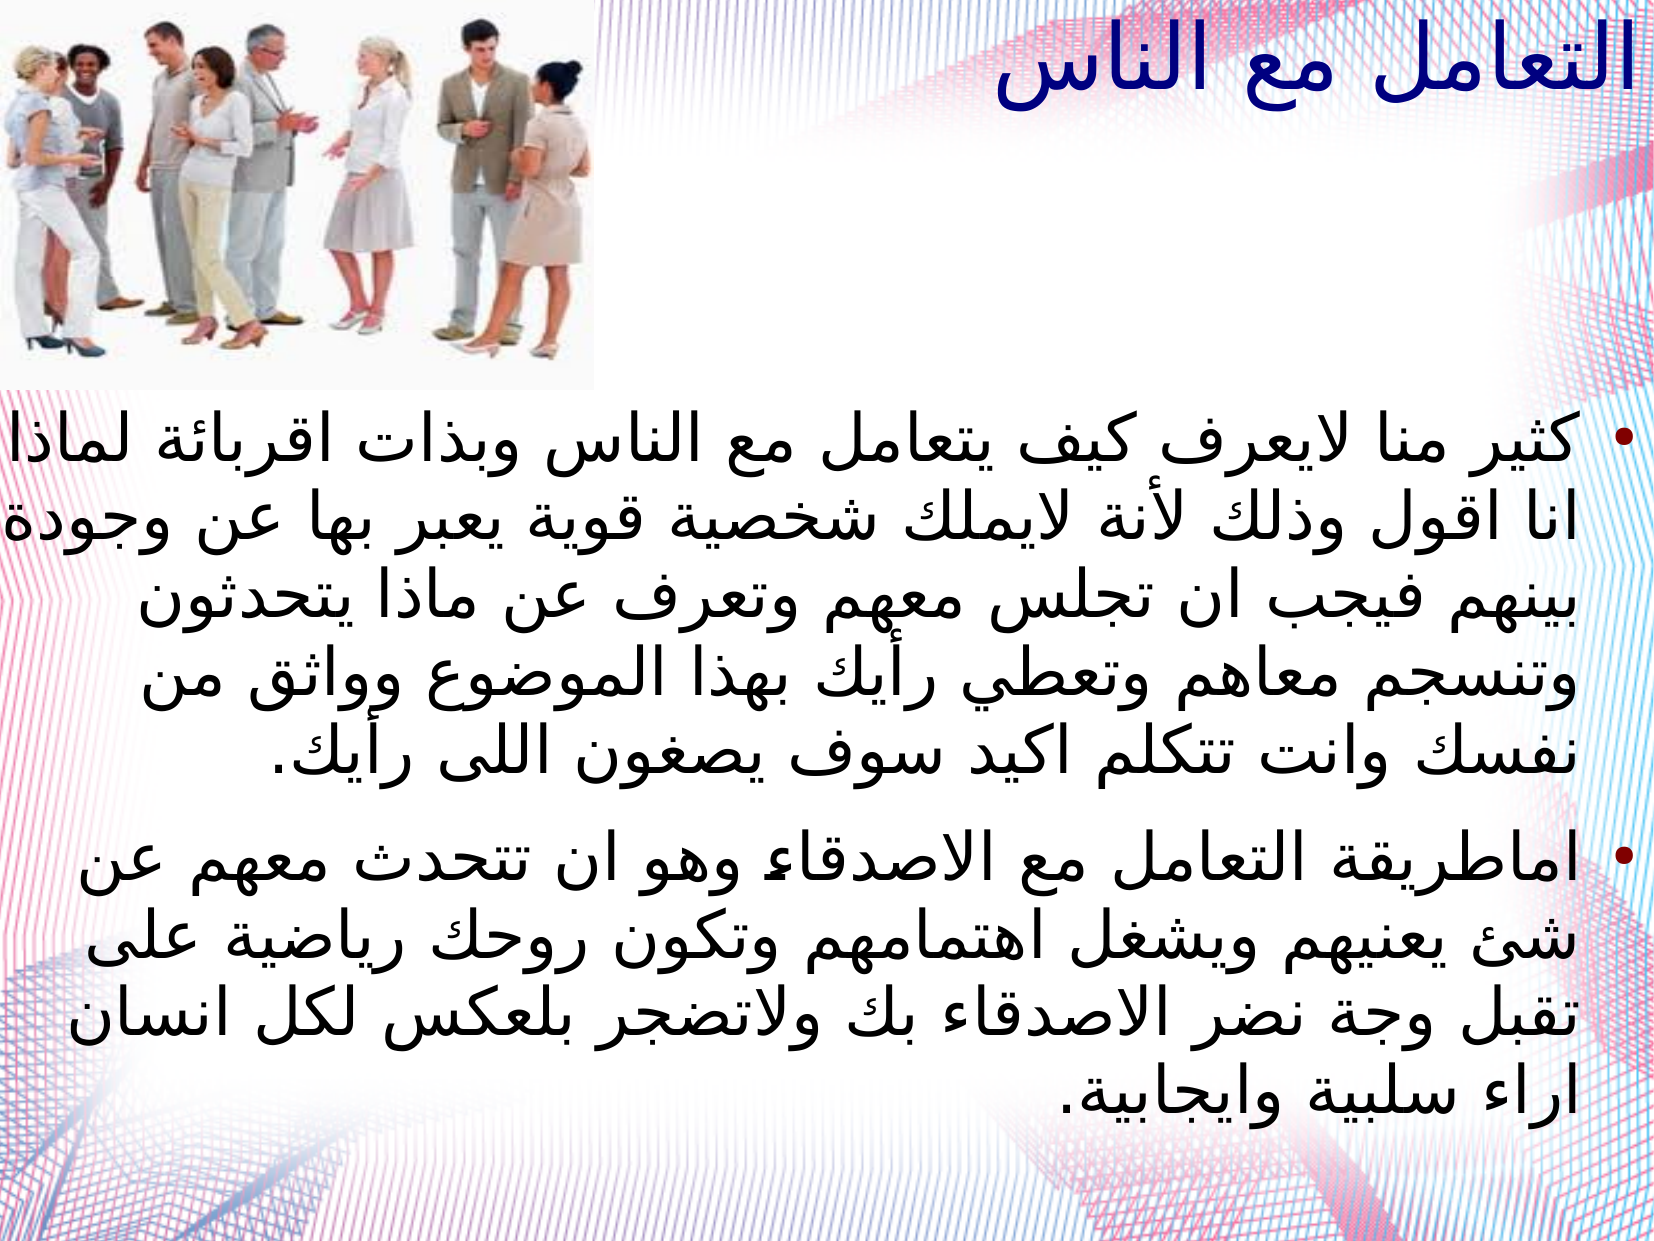

# التعامل مع الناس
كثير منا لايعرف كيف يتعامل مع الناس وبذات اقربائة لماذا انا اقول وذلك لأنة لايملك شخصية قوية يعبر بها عن وجودة بينهم فيجب ان تجلس معهم وتعرف عن ماذا يتحدثون وتنسجم معاهم وتعطي رأيك بهذا الموضوع وواثق من نفسك وانت تتكلم اكيد سوف يصغون اللى رأيك.
اماطريقة التعامل مع الاصدقاء وهو ان تتحدث معهم عن شئ يعنيهم ويشغل اهتمامهم وتكون روحك رياضية على تقبل وجة نضر الاصدقاء بك ولاتضجر بلعكس لكل انسان اراء سلبية وايجابية.